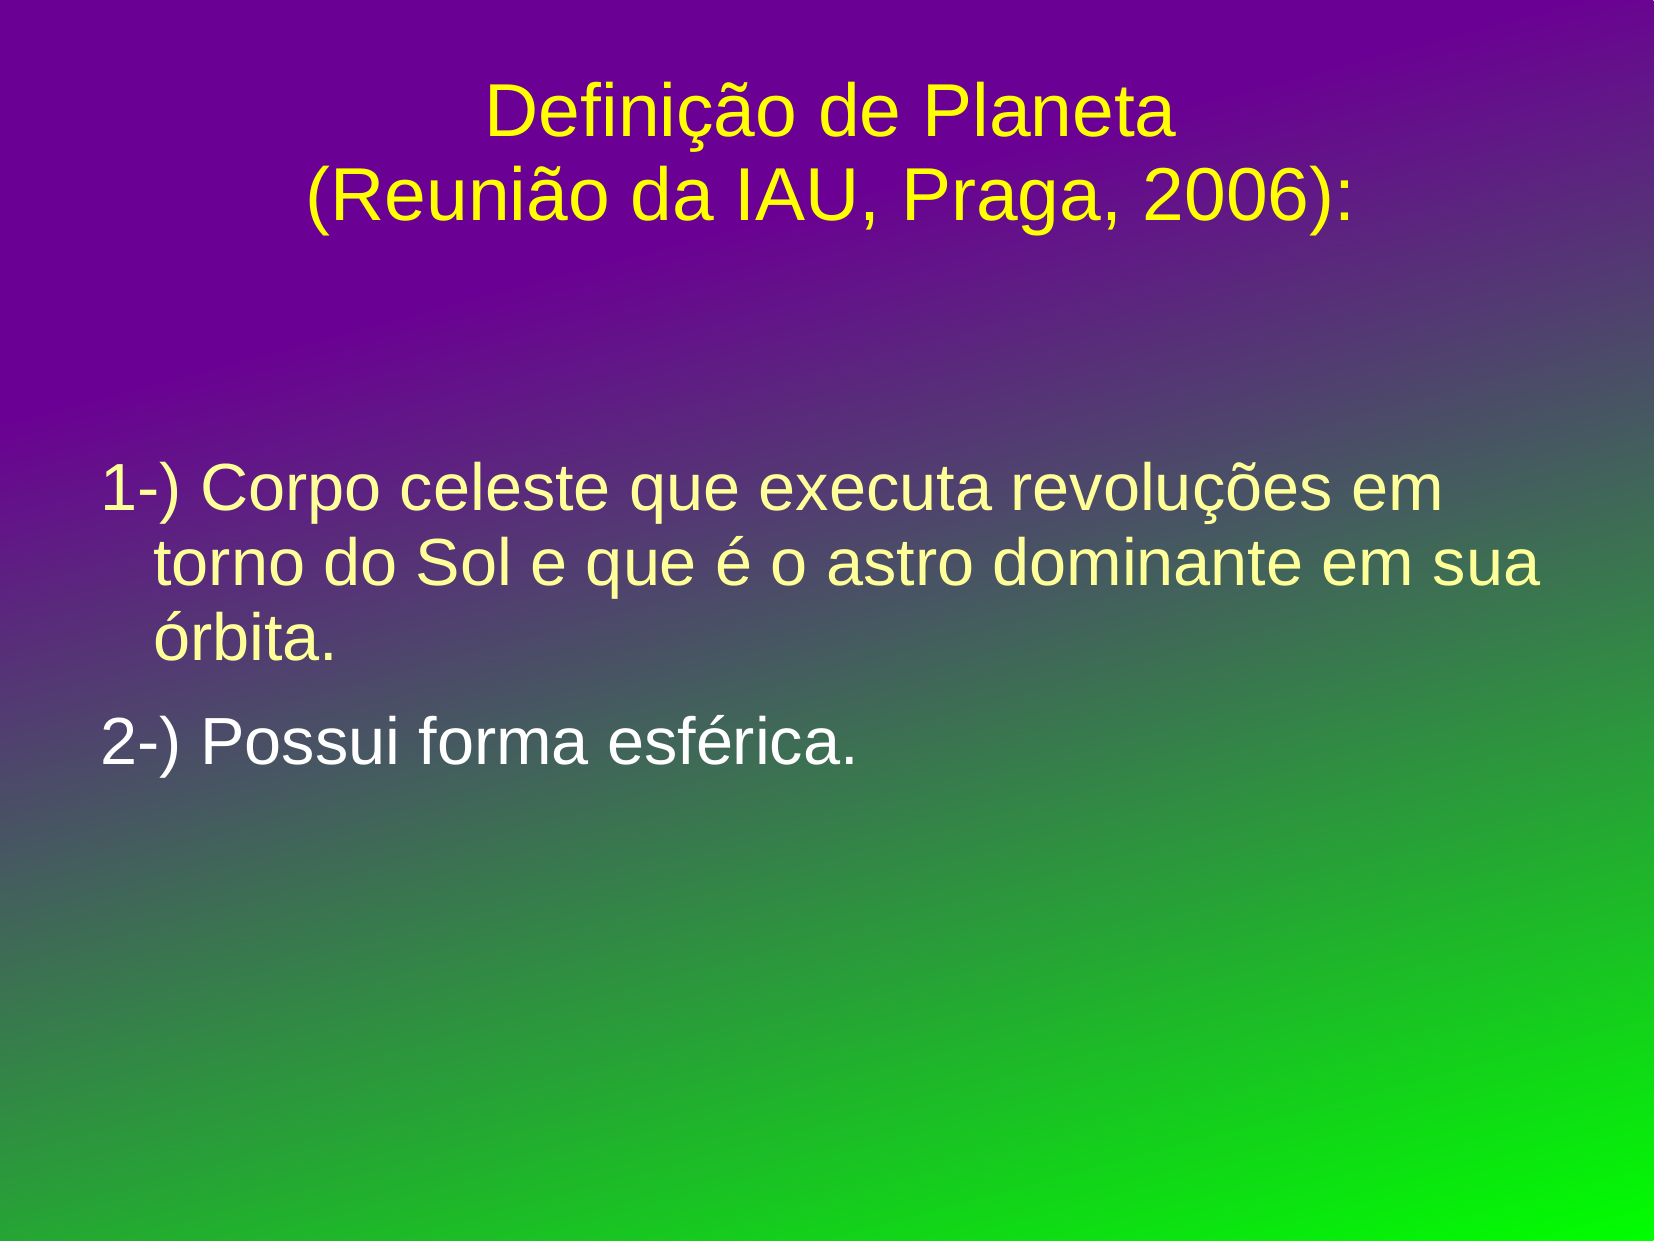

# Definição de Planeta (Reunião da IAU, Praga, 2006):
1-) Corpo celeste que executa revoluções em torno do Sol e que é o astro dominante em sua órbita.
2-) Possui forma esférica.